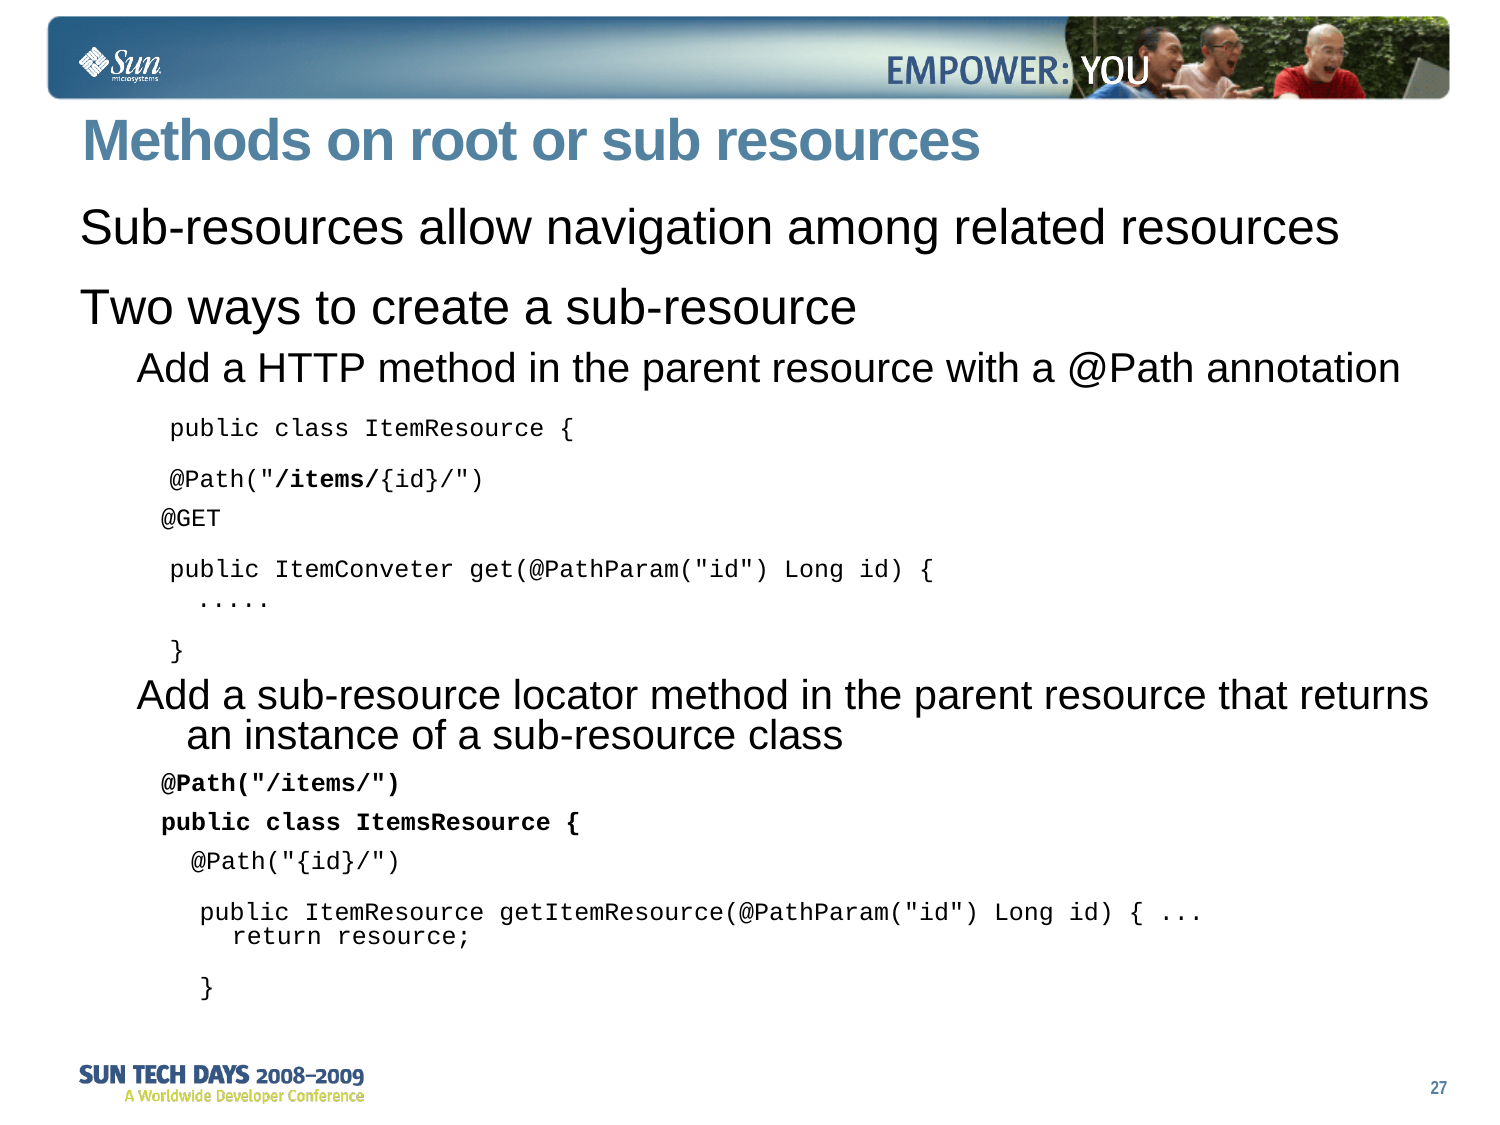

# Methods on root or sub resources
Sub-resources allow navigation among related resources
Two ways to create a sub-resource
Add a HTTP method in the parent resource with a @Path annotation
 public class ItemResource {
 @Path("/items/{id}/")
 @GET
 public ItemConveter get(@PathParam("id") Long id) {
 .....
 }
Add a sub-resource locator method in the parent resource that returns an instance of a sub-resource class
 @Path("/items/")
 public class ItemsResource {
 @Path("{id}/")
 public ItemResource getItemResource(@PathParam("id") Long id) { ...
 return resource;
 }